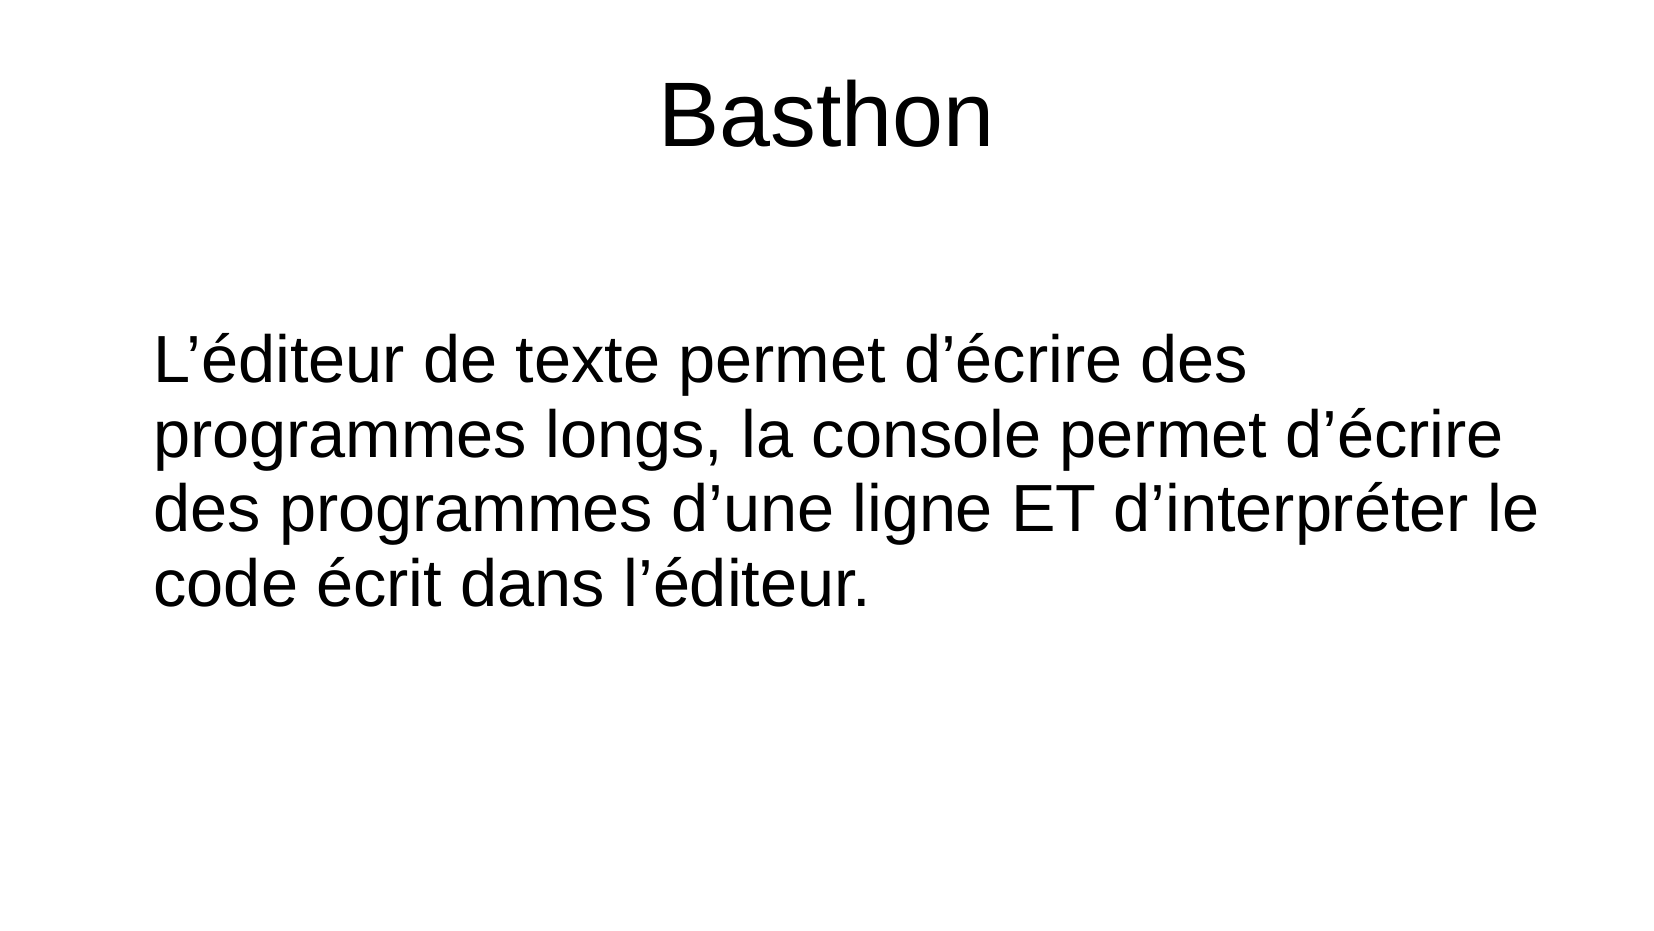

# Basthon
L’éditeur de texte permet d’écrire des programmes longs, la console permet d’écrire des programmes d’une ligne ET d’interpréter le code écrit dans l’éditeur.